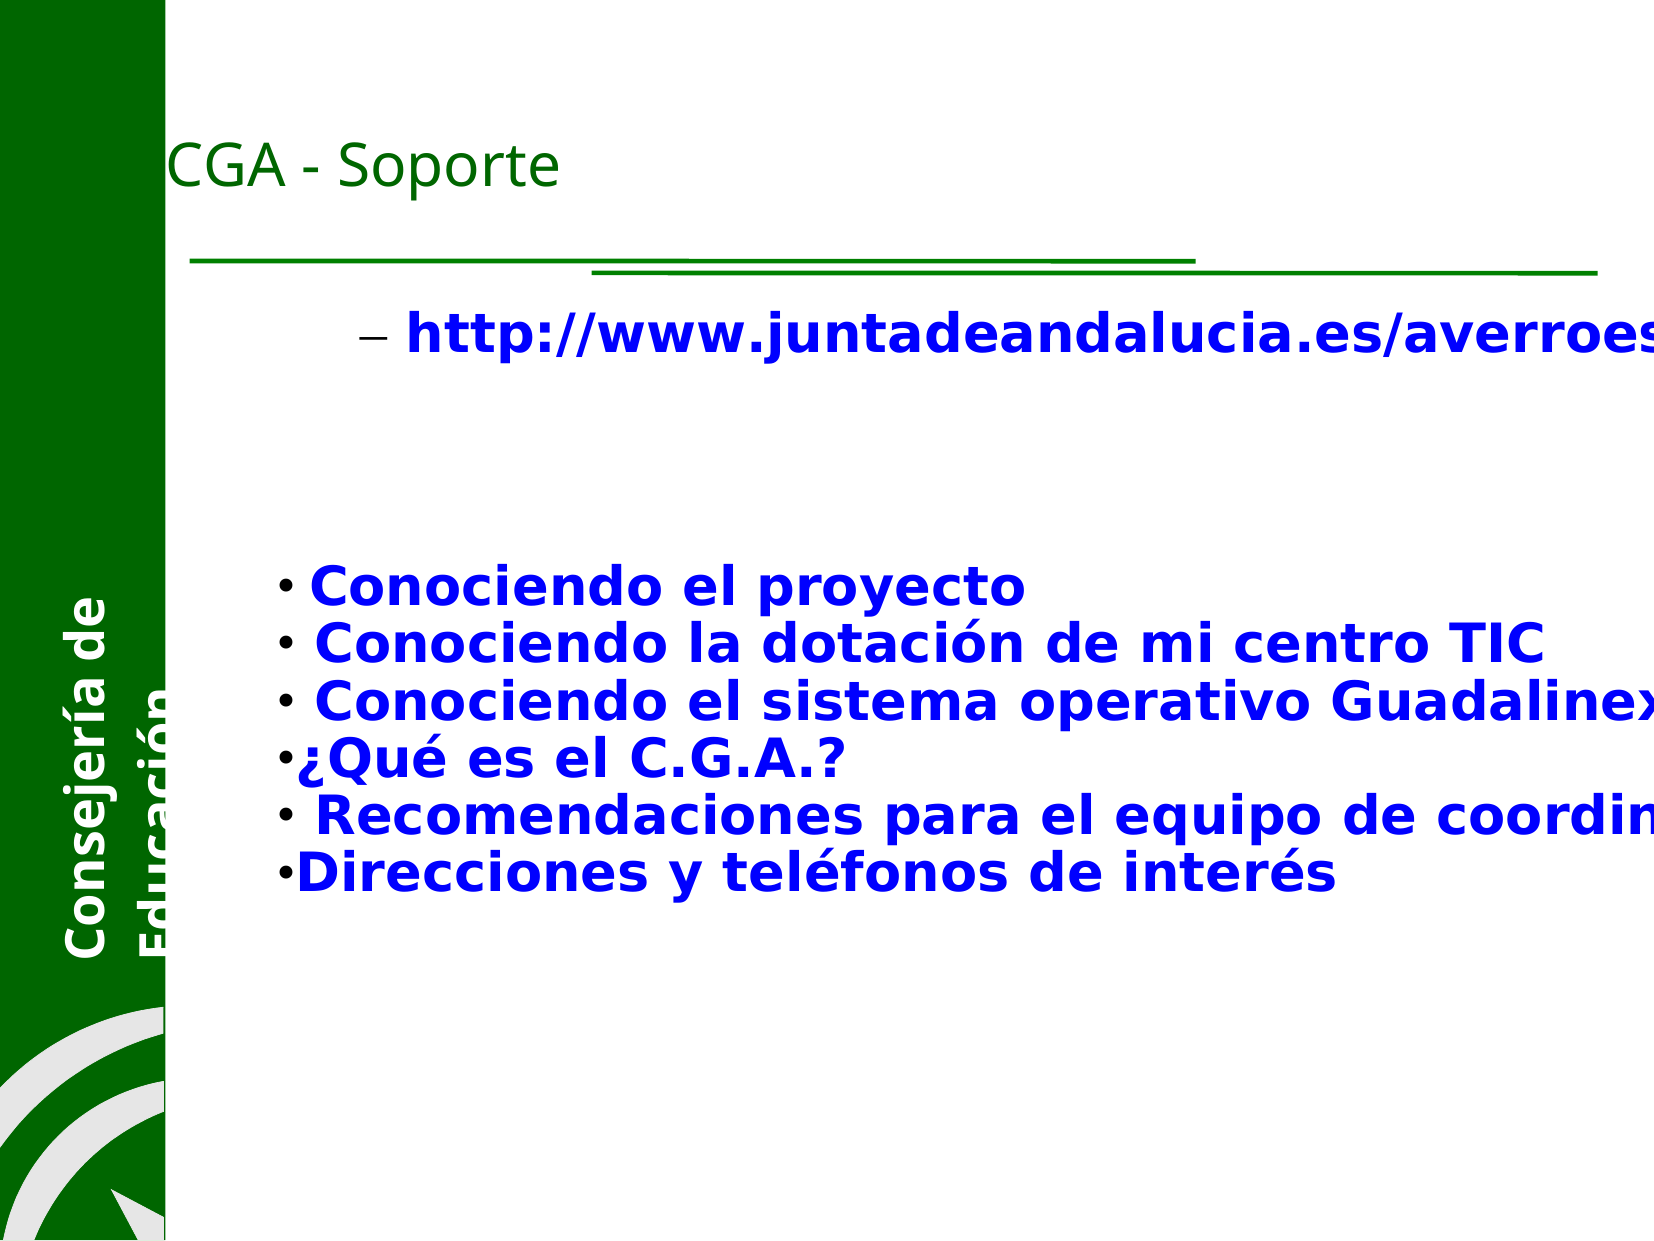

CGA - Soporte
http://www.juntadeandalucia.es/averroes/guadalinex/
 Conociendo el proyecto
 Conociendo la dotación de mi centro TIC
 Conociendo el sistema operativo Guadalinex
¿Qué es el C.G.A.?
 Recomendaciones para el equipo de coordinación
Direcciones y teléfonos de interés